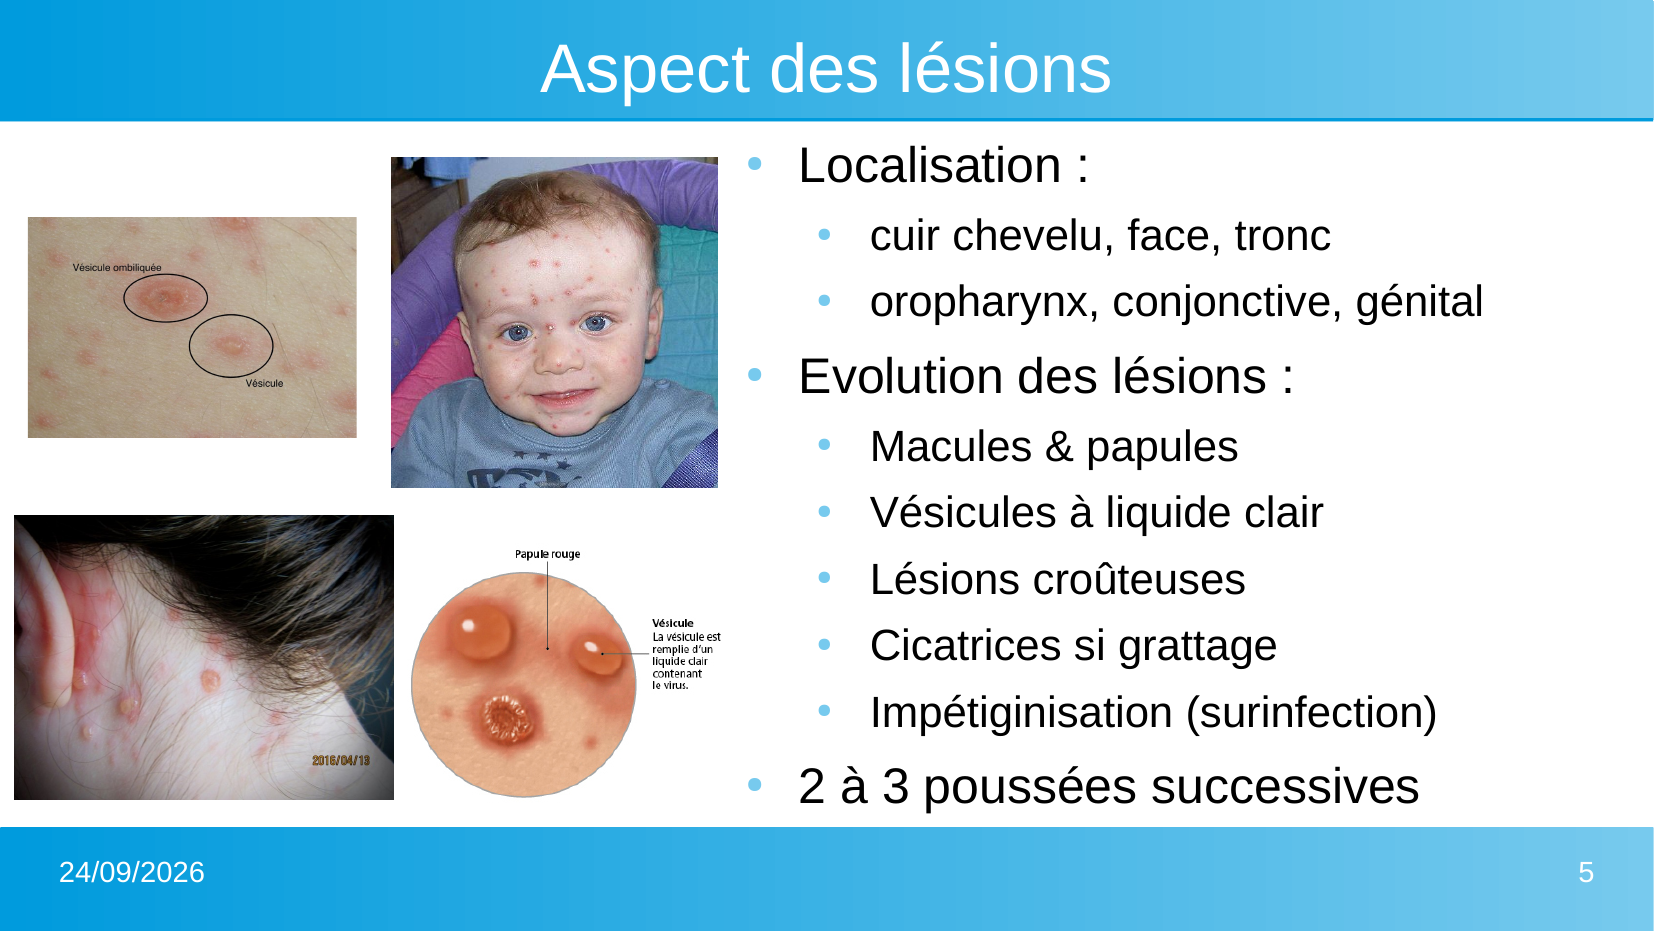

# Aspect des lésions
Localisation :
cuir chevelu, face, tronc
oropharynx, conjonctive, génital
Evolution des lésions :
Macules & papules
Vésicules à liquide clair
Lésions croûteuses
Cicatrices si grattage
Impétiginisation (surinfection)
2 à 3 poussées successives
5